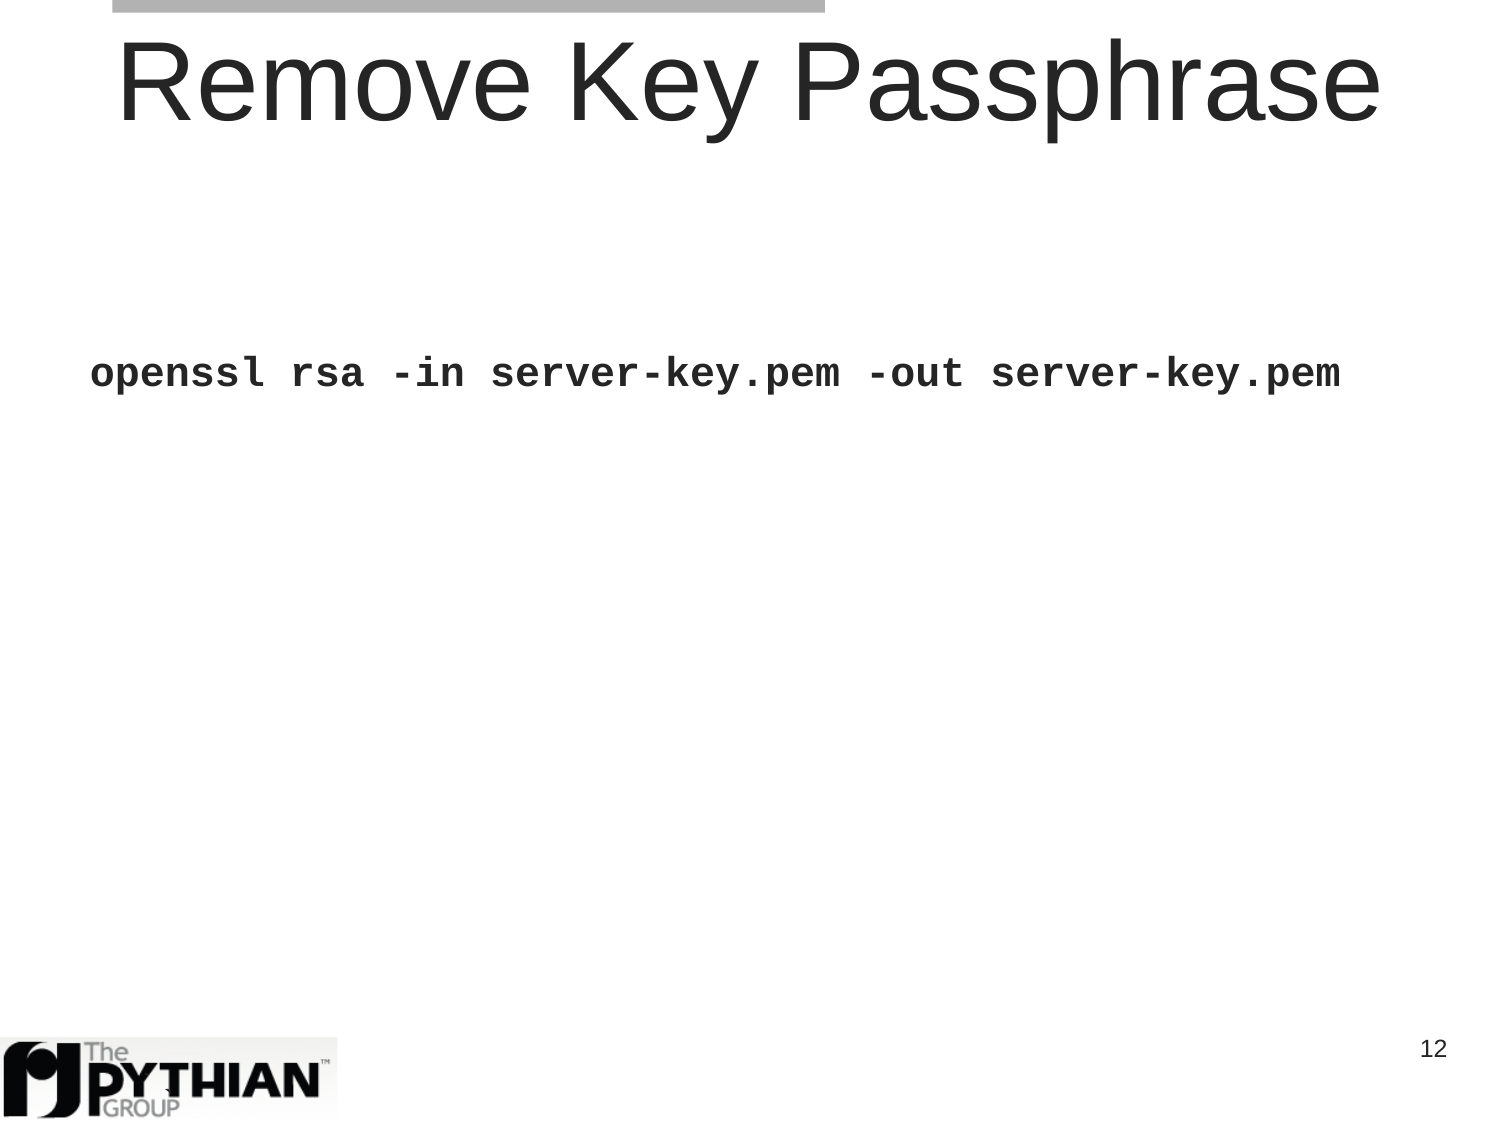

Remove Key Passphrase
openssl rsa -in server-key.pem -out server-key.pem